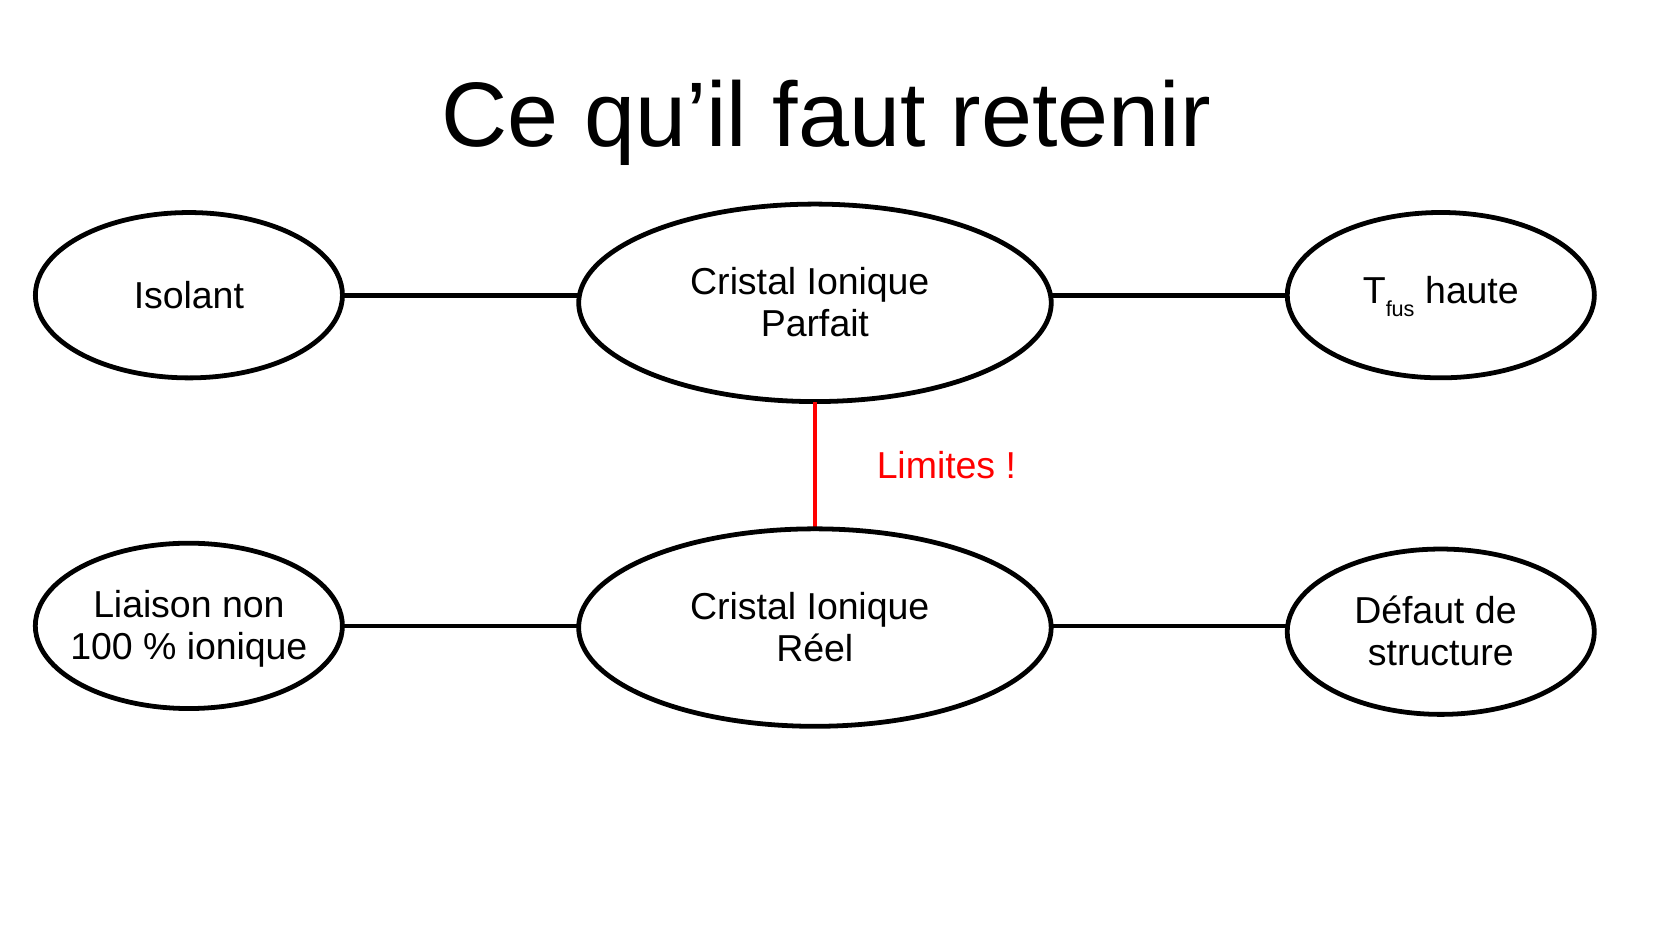

# Ce qu’il faut retenir
Cristal Ionique
Parfait
Tfus haute
Isolant
Limites !
Cristal Ionique
Réel
Liaison non
100 % ionique
Défaut de
structure